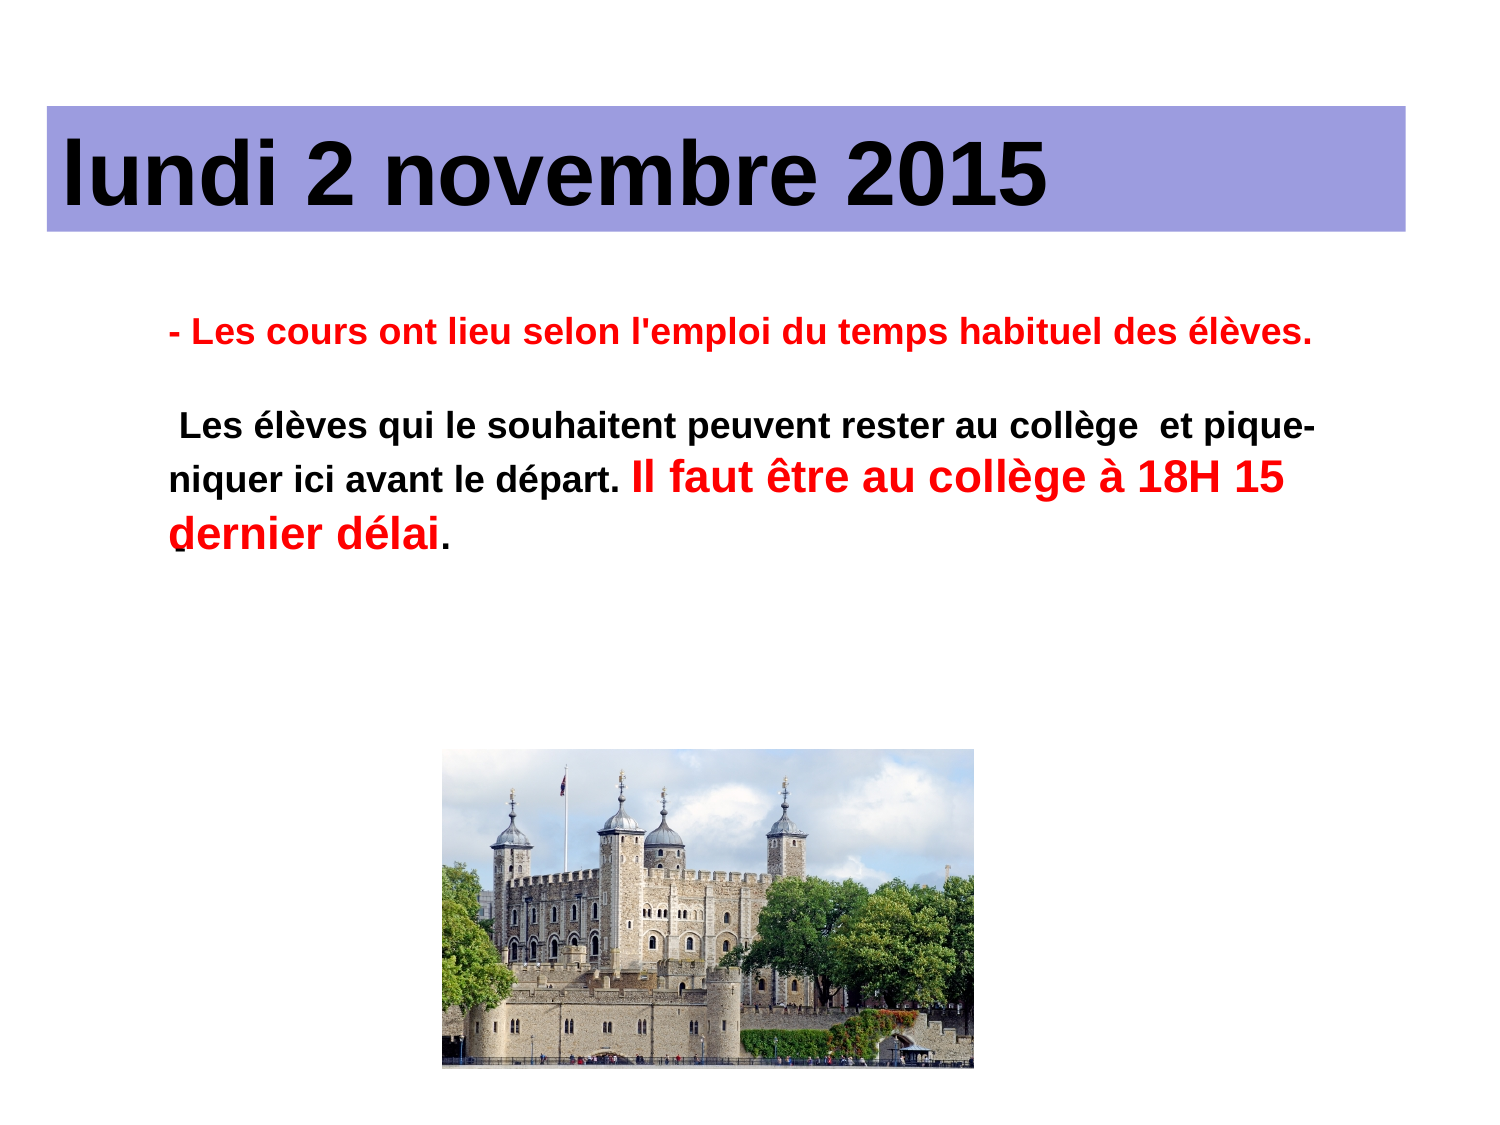

lundi 2 novembre 2015
- Les cours ont lieu selon l'emploi du temps habituel des élèves.
 Les élèves qui le souhaitent peuvent rester au collège et pique-niquer ici avant le départ. Il faut être au collège à 18H 15
dernier délai.
-